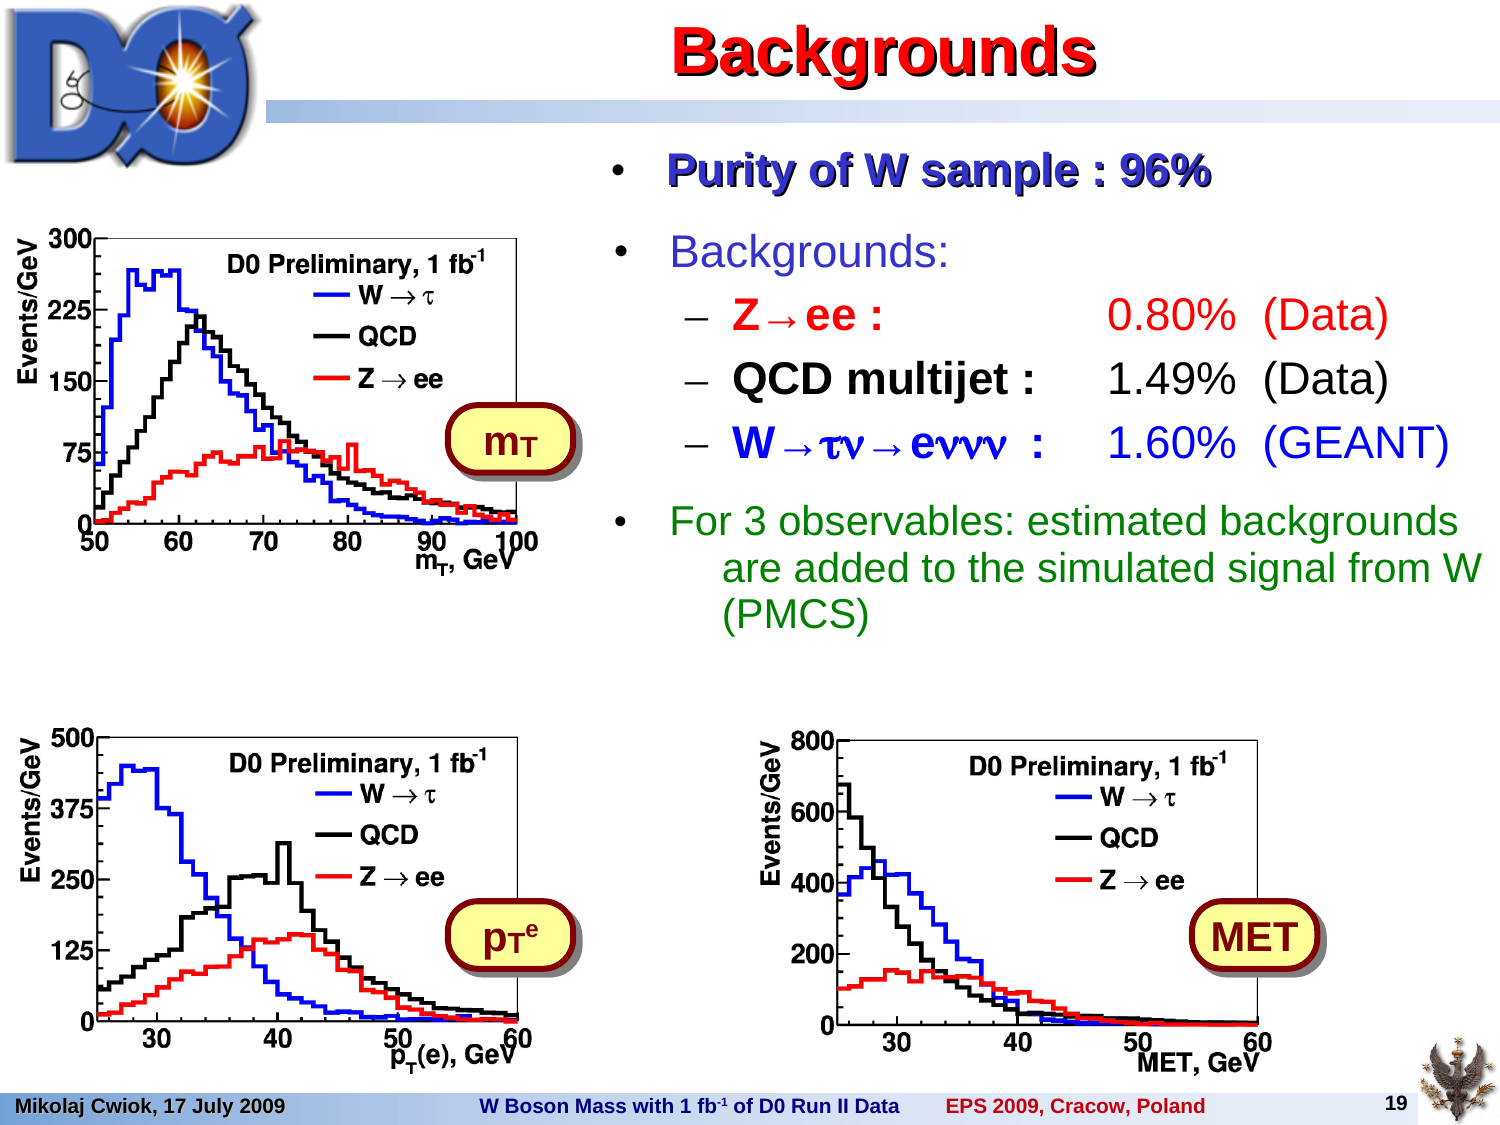

# Backgrounds
Purity of W sample : 96%
Backgrounds:
Z→ee :			0.80% (Data)
QCD multijet :	1.49% (Data)
W→t→en :	1.60% (GEANT)
For 3 observables: estimated backgrounds are added to the simulated signal from W (PMCS)
mT
pTe
MET
19